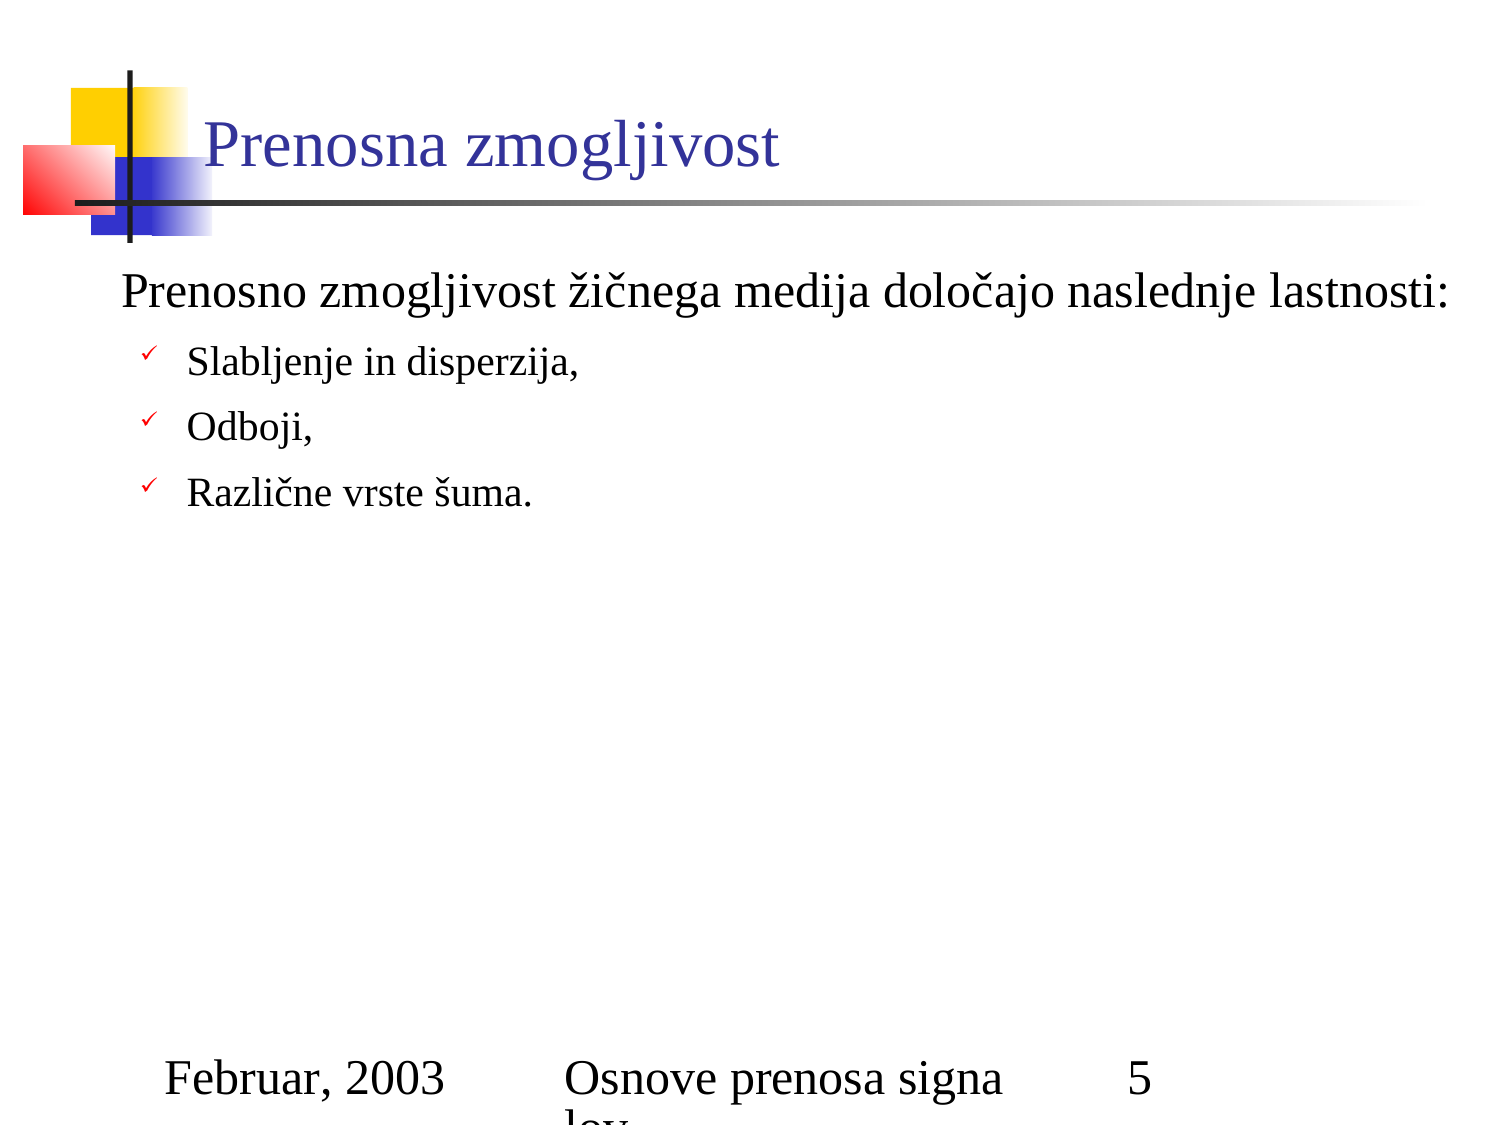

# Prenosna zmogljivost
	Prenosno zmogljivost žičnega medija določajo naslednje lastnosti:
Slabljenje in disperzija,
Odboji,
Različne vrste šuma.
Februar, 2003
Osnove prenosa signalov
5